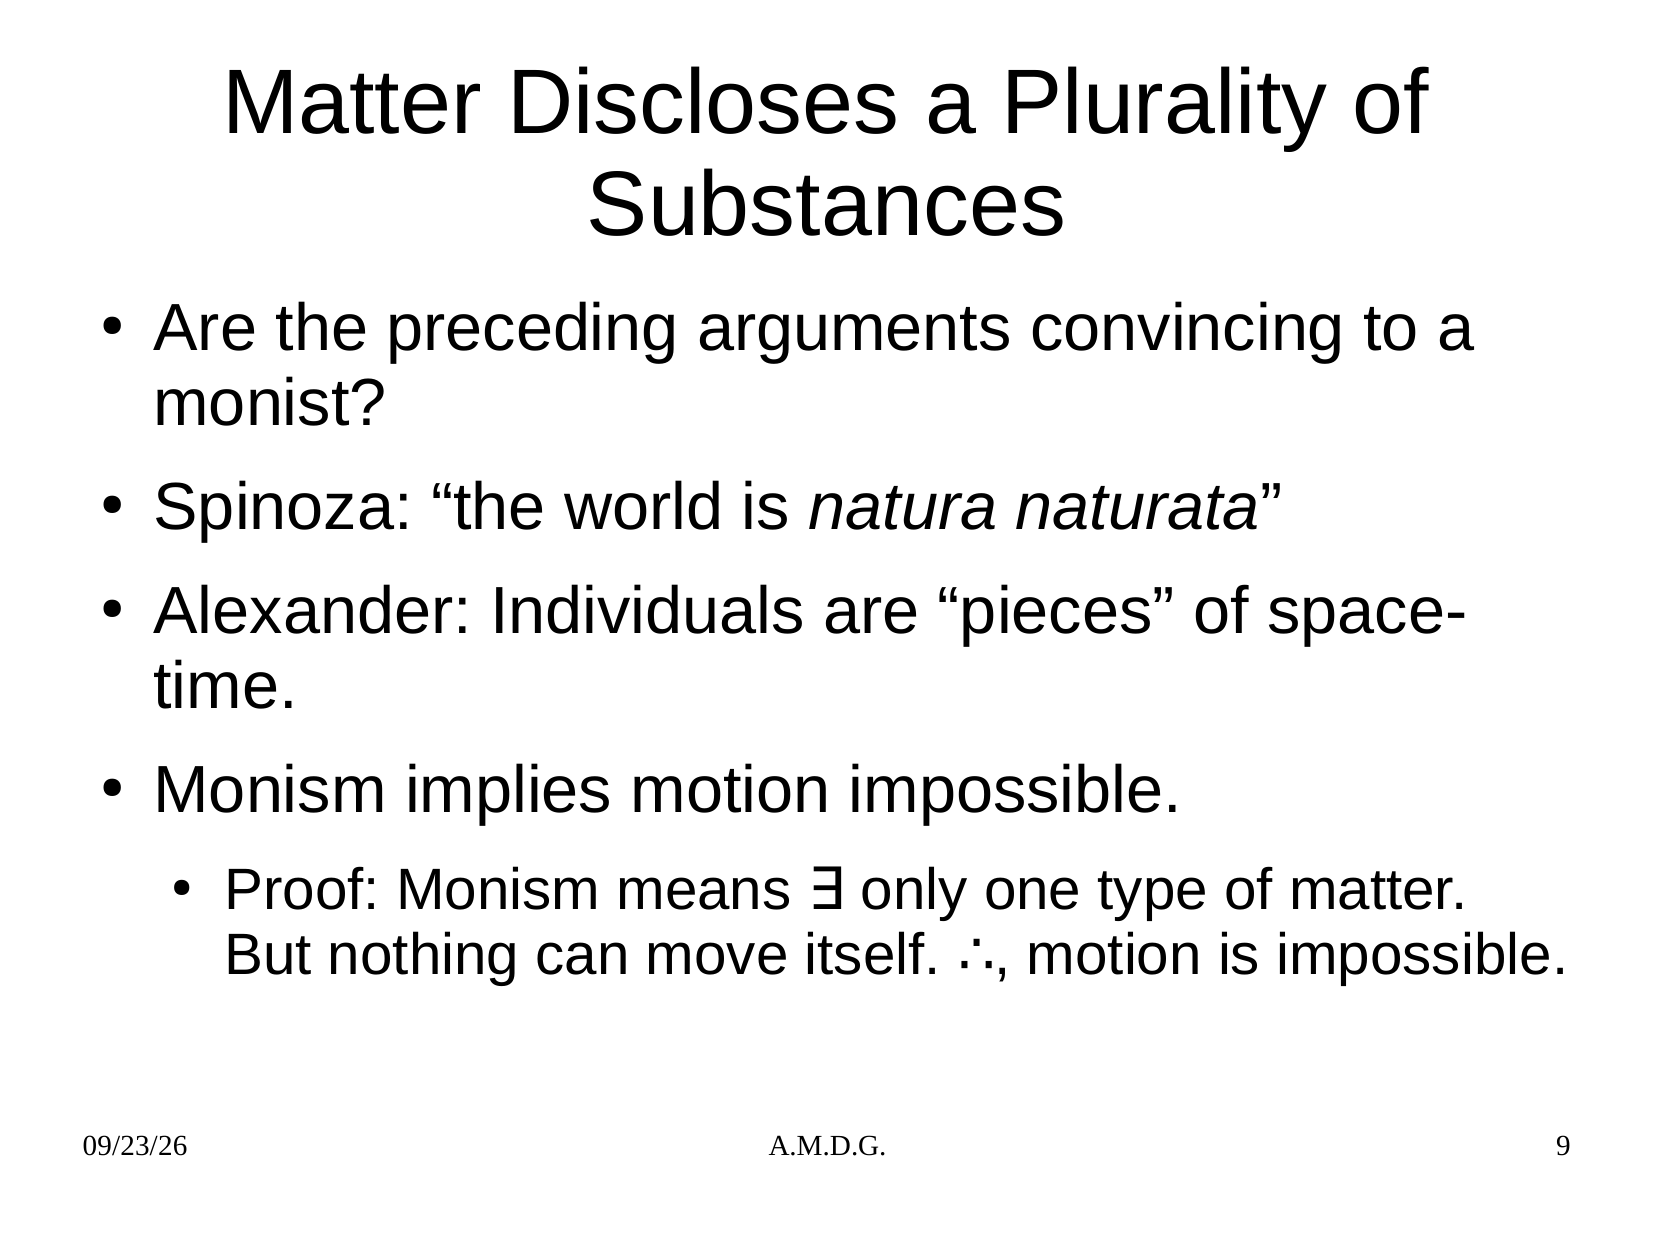

# Matter Discloses a Plurality of Substances
Are the preceding arguments convincing to a monist?
Spinoza: “the world is natura naturata”
Alexander: Individuals are “pieces” of space-time.
Monism implies motion impossible.
Proof: Monism means ∃ only one type of matter. But nothing can move itself. ∴, motion is impossible.
`
A.M.D.G.
9